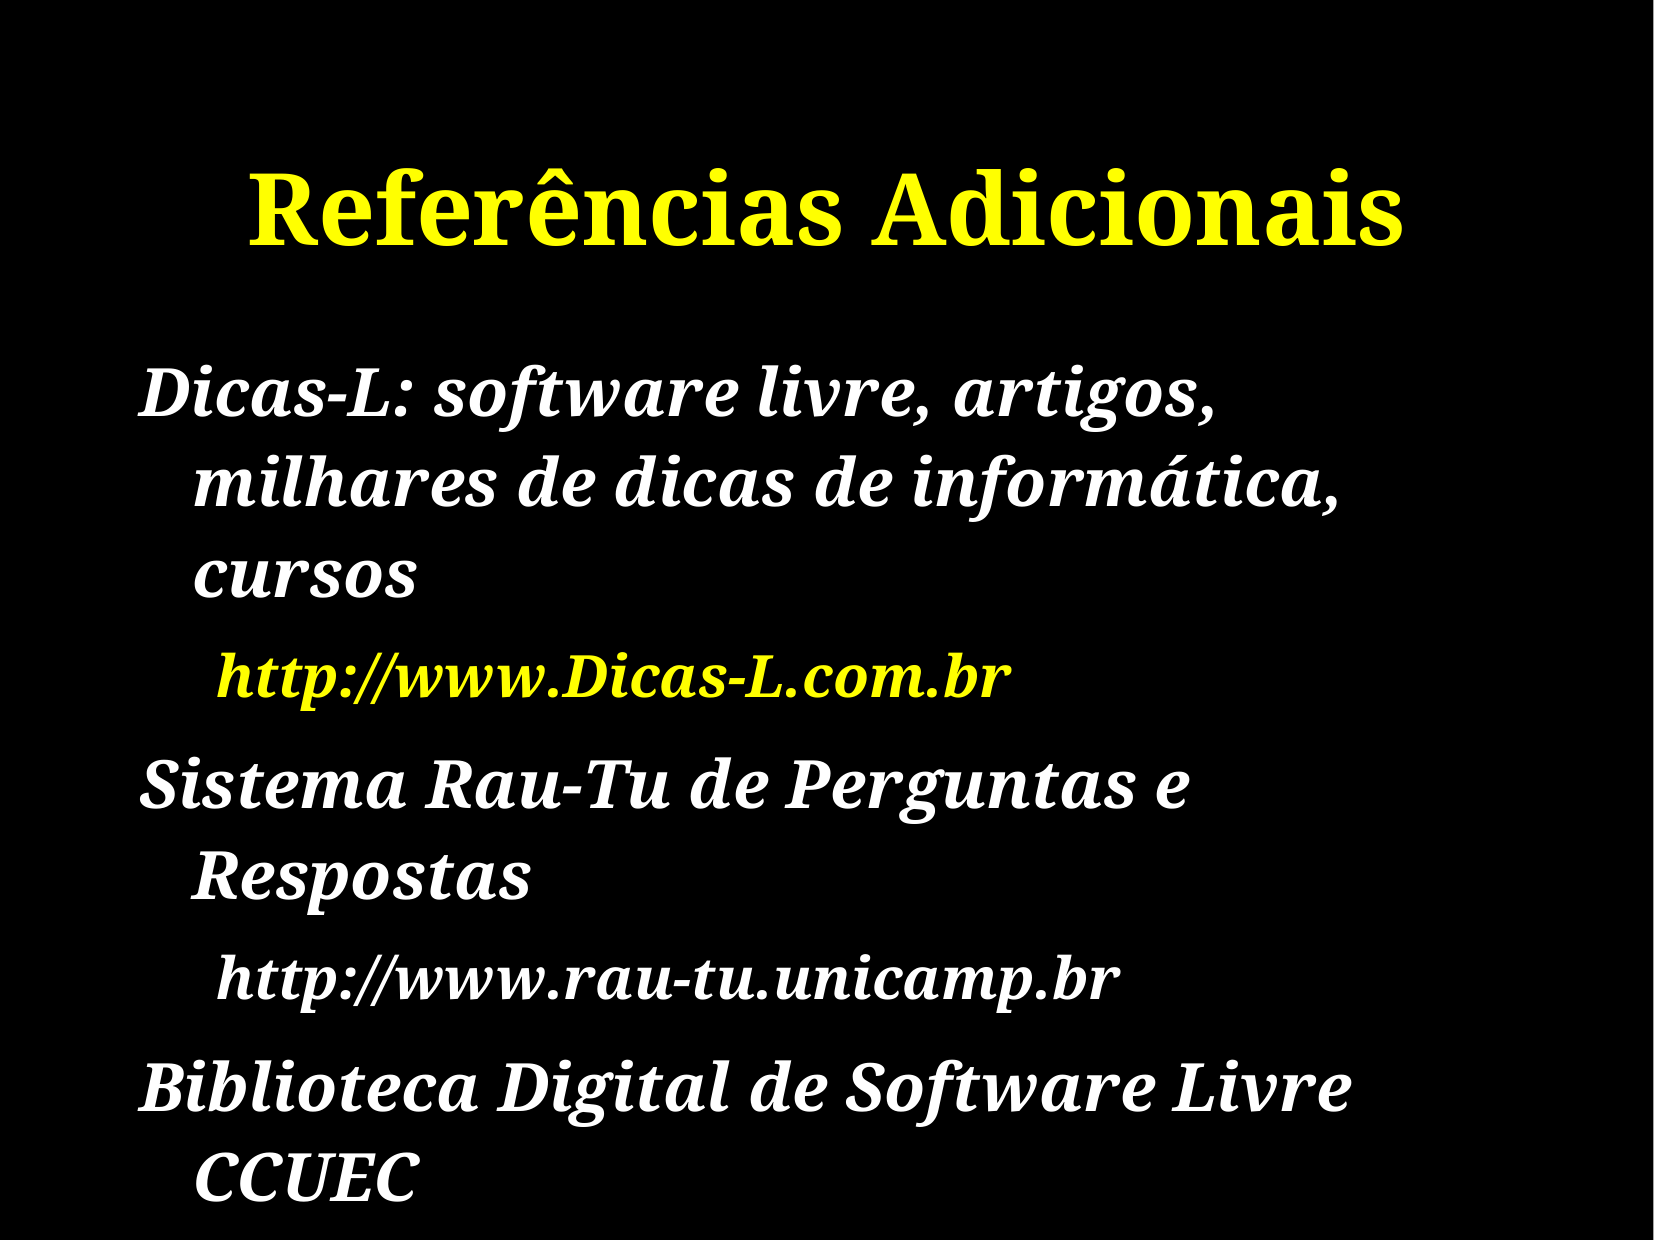

# Referências Adicionais
Dicas-L: software livre, artigos, milhares de dicas de informática, cursos
http://www.Dicas-L.com.br
Sistema Rau-Tu de Perguntas e Respostas
http://www.rau-tu.unicamp.br
Biblioteca Digital de Software Livre CCUEC
http://www.rau-tu.unicamp.br/nou-rau/softwarelivre